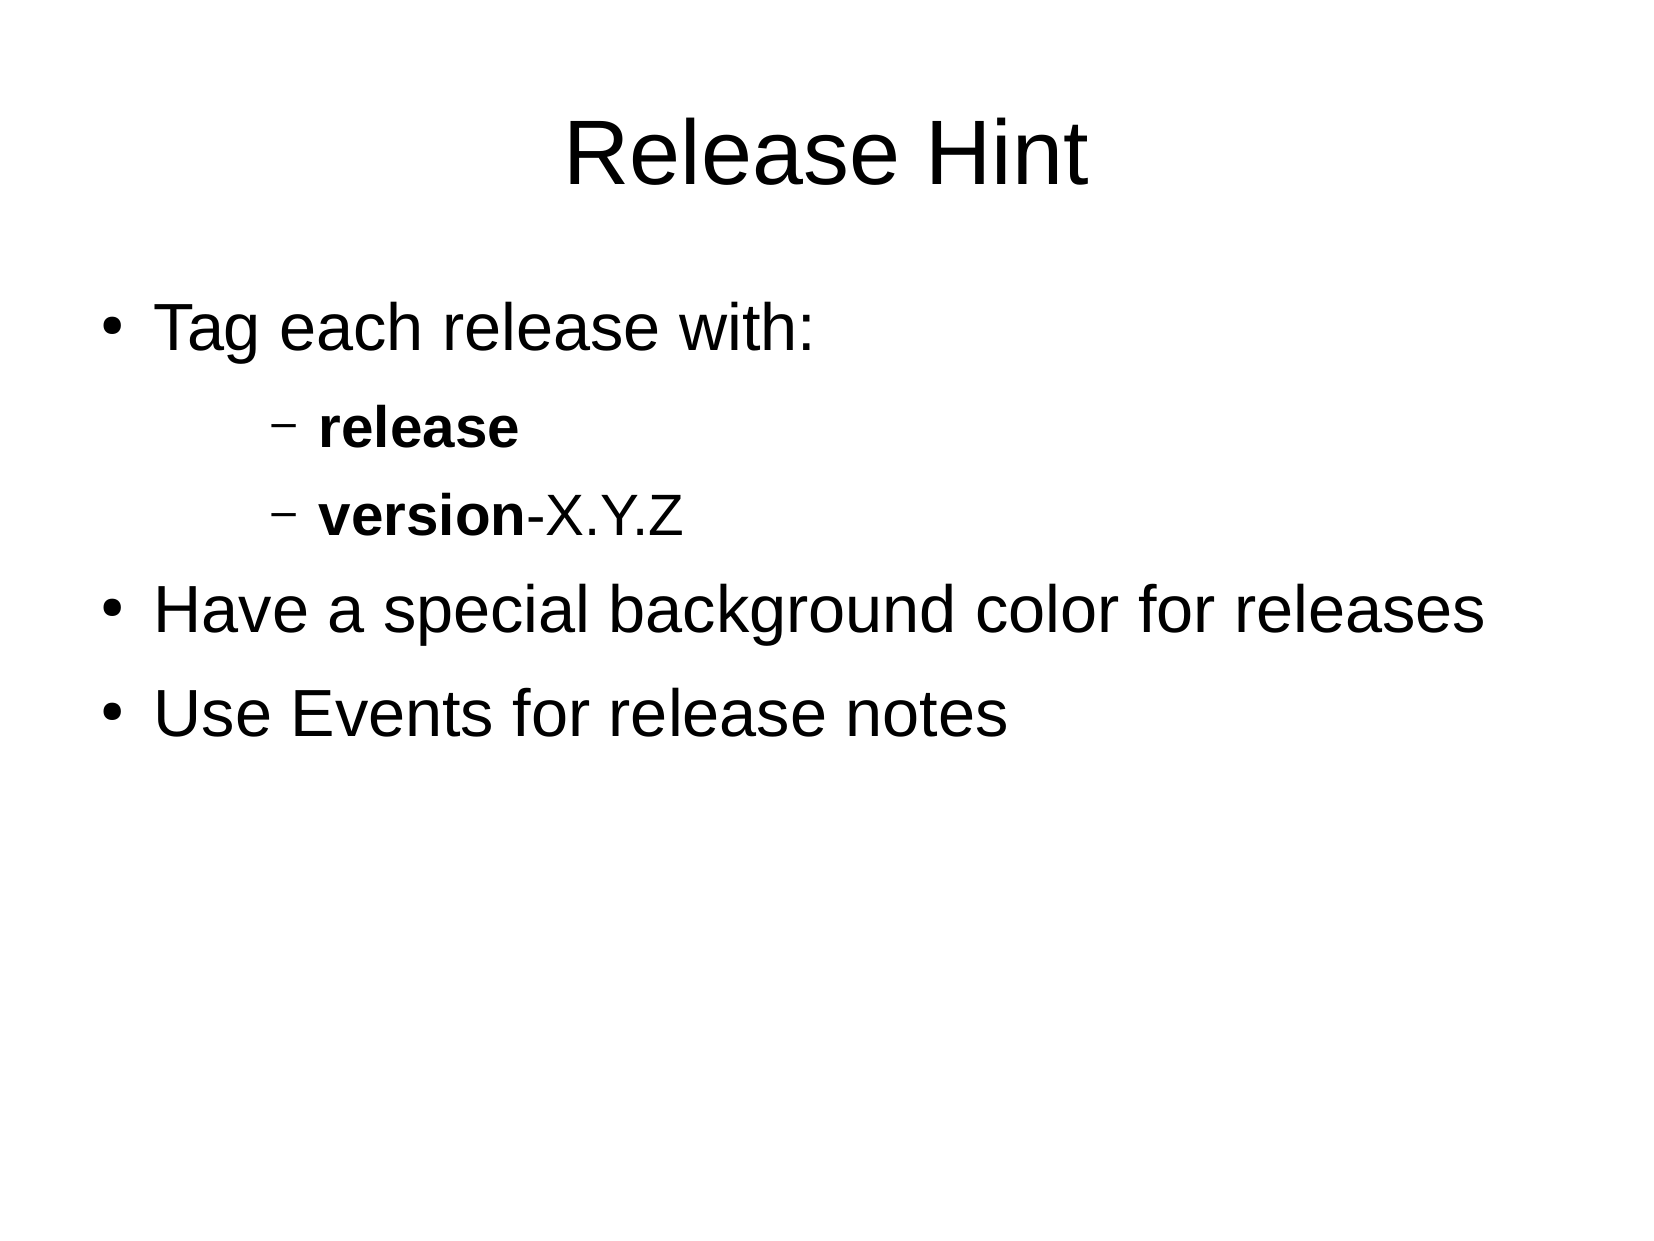

# Release Hint
Tag each release with:
release
version-X.Y.Z
Have a special background color for releases
Use Events for release notes